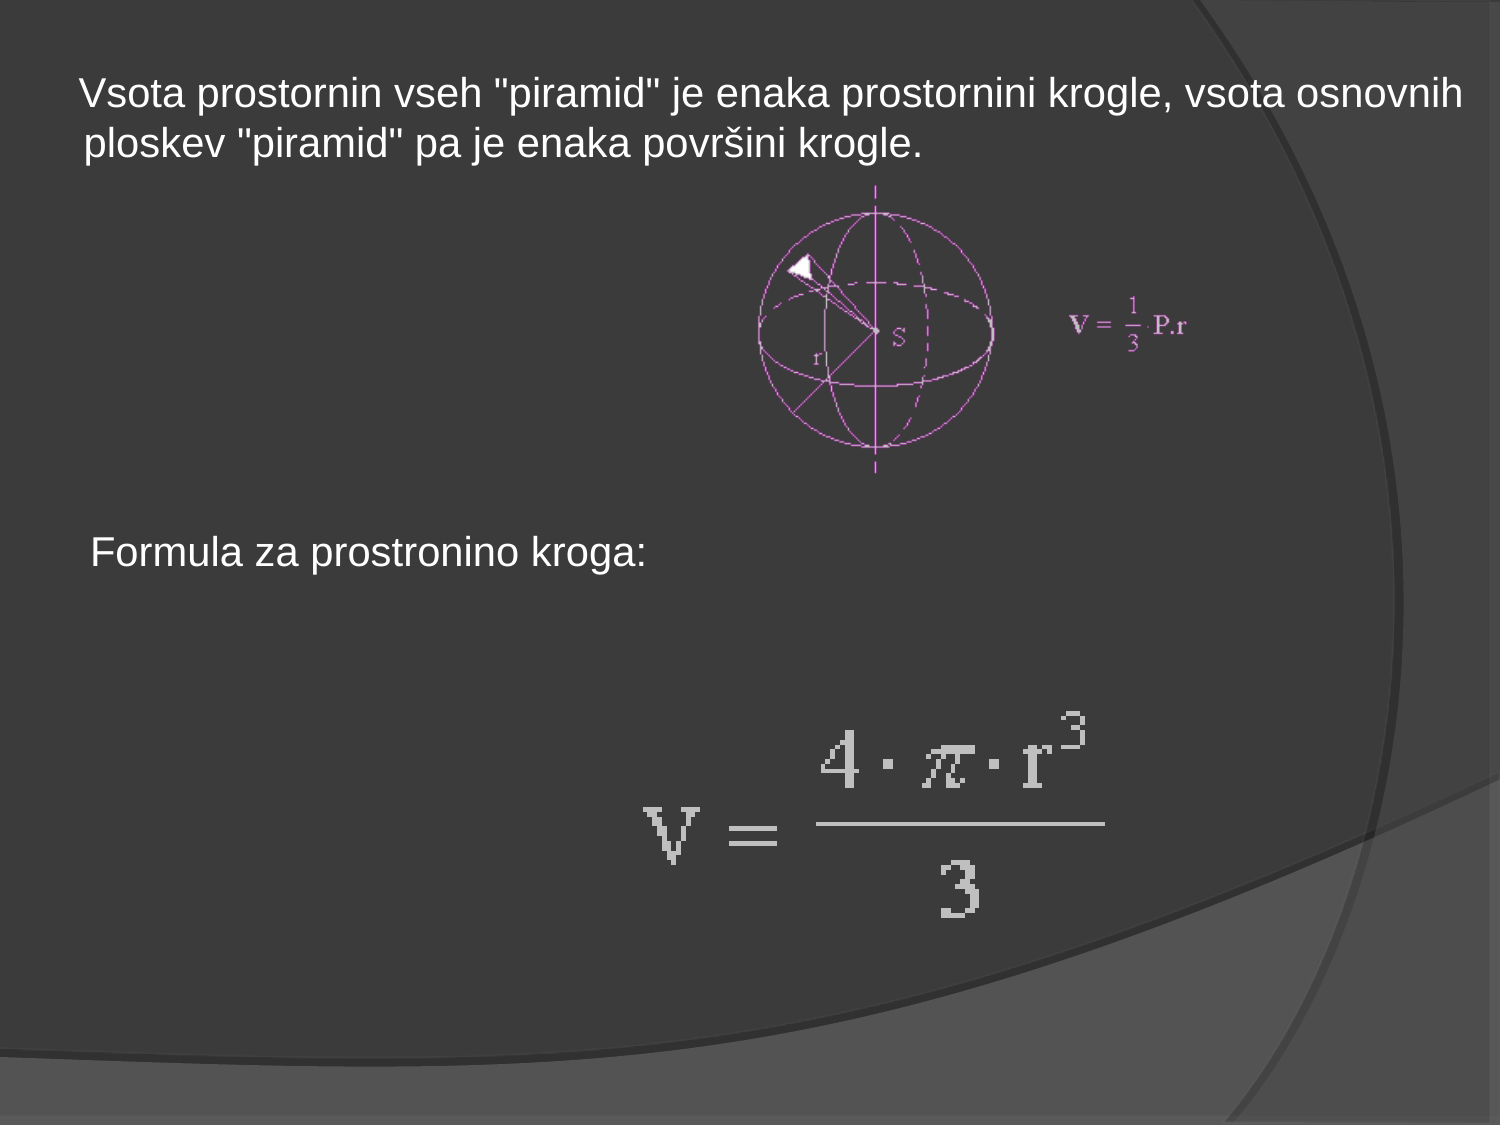

# Vsota prostornin vseh "piramid" je enaka prostornini krogle, vsota osnovnih ploskev "piramid" pa je enaka površini krogle.
 Formula za prostronino kroga: